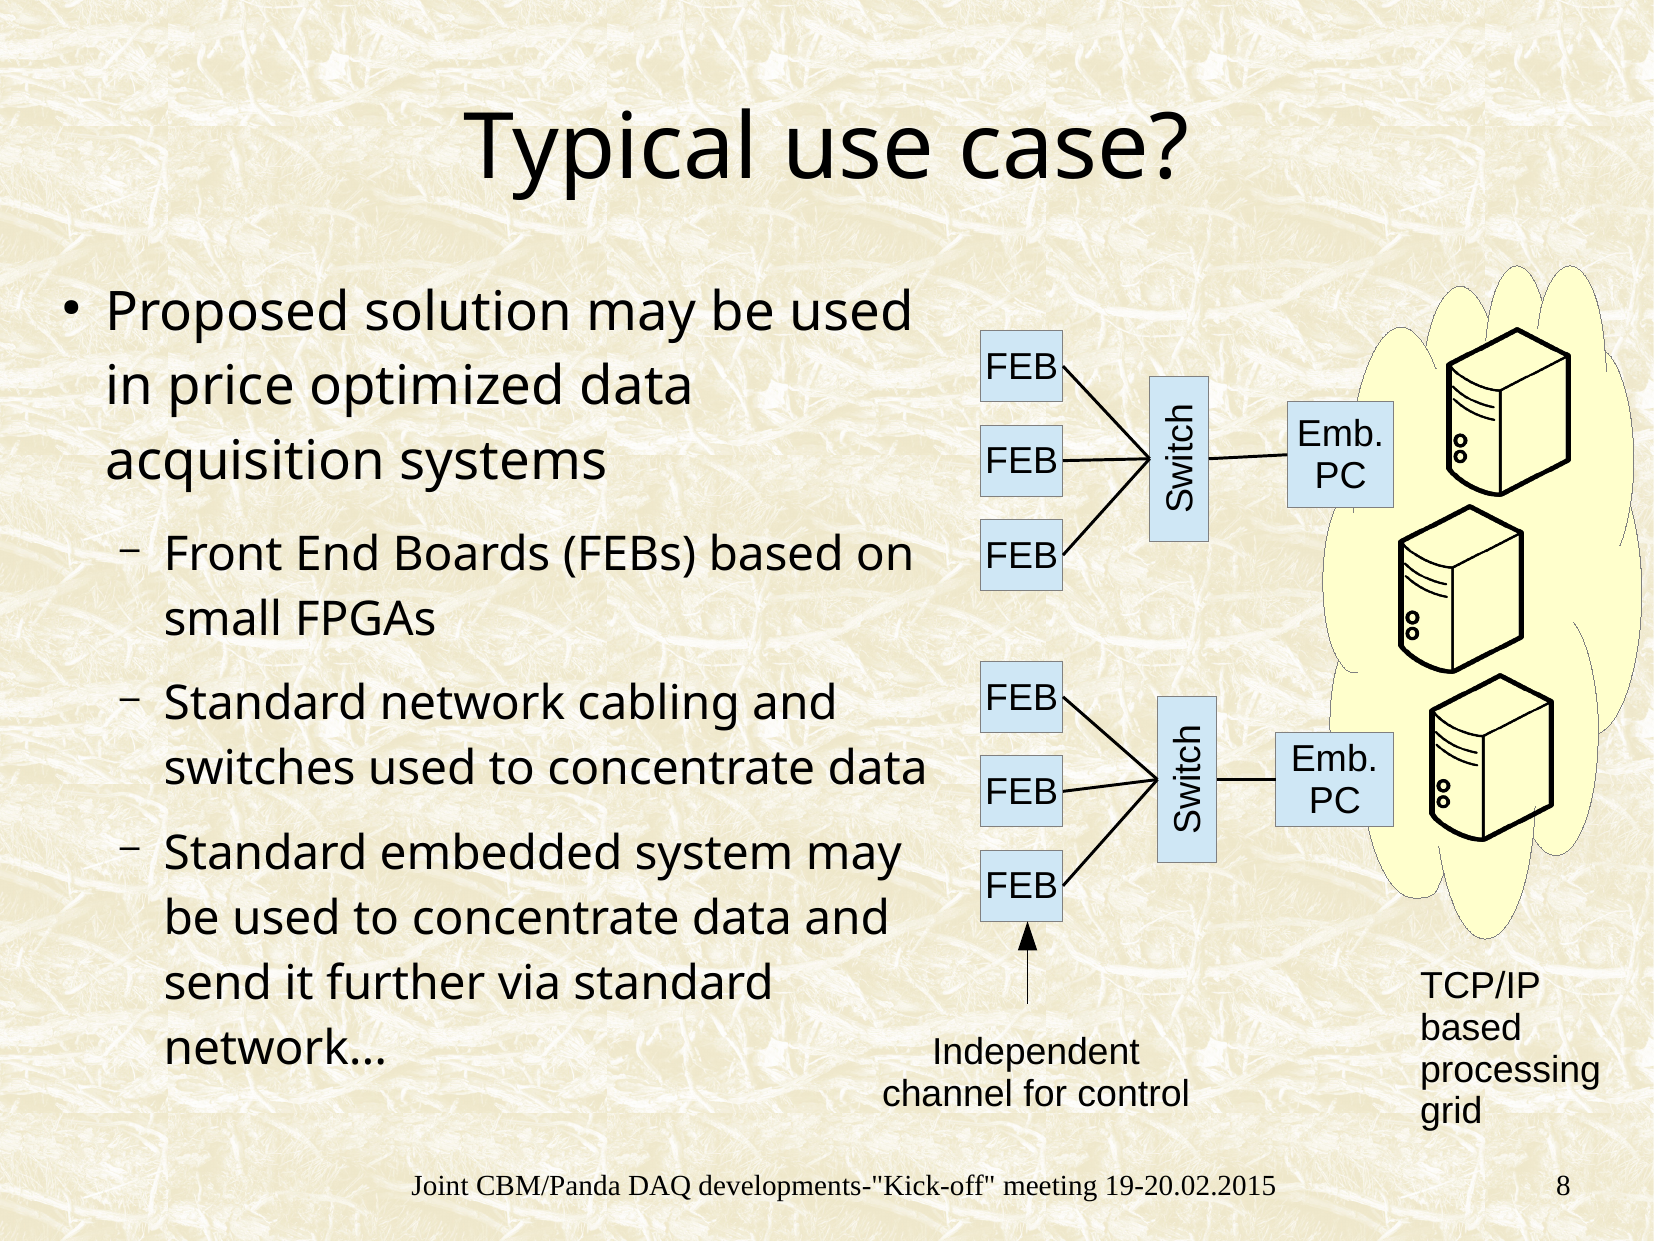

# Typical use case?
Proposed solution may be used in price optimized data acquisition systems
Front End Boards (FEBs) based on small FPGAs
Standard network cabling and switches used to concentrate data
Standard embedded system may be used to concentrate data and send it further via standard network...
FEB
Emb.
PC
FEB
Switch
FEB
FEB
Emb.
PC
Switch
FEB
FEB
TCP/IP
based
processing
grid
Independent
channel for control
Joint CBM/Panda DAQ developments-"Kick-off" meeting 19-20.02.2015
8